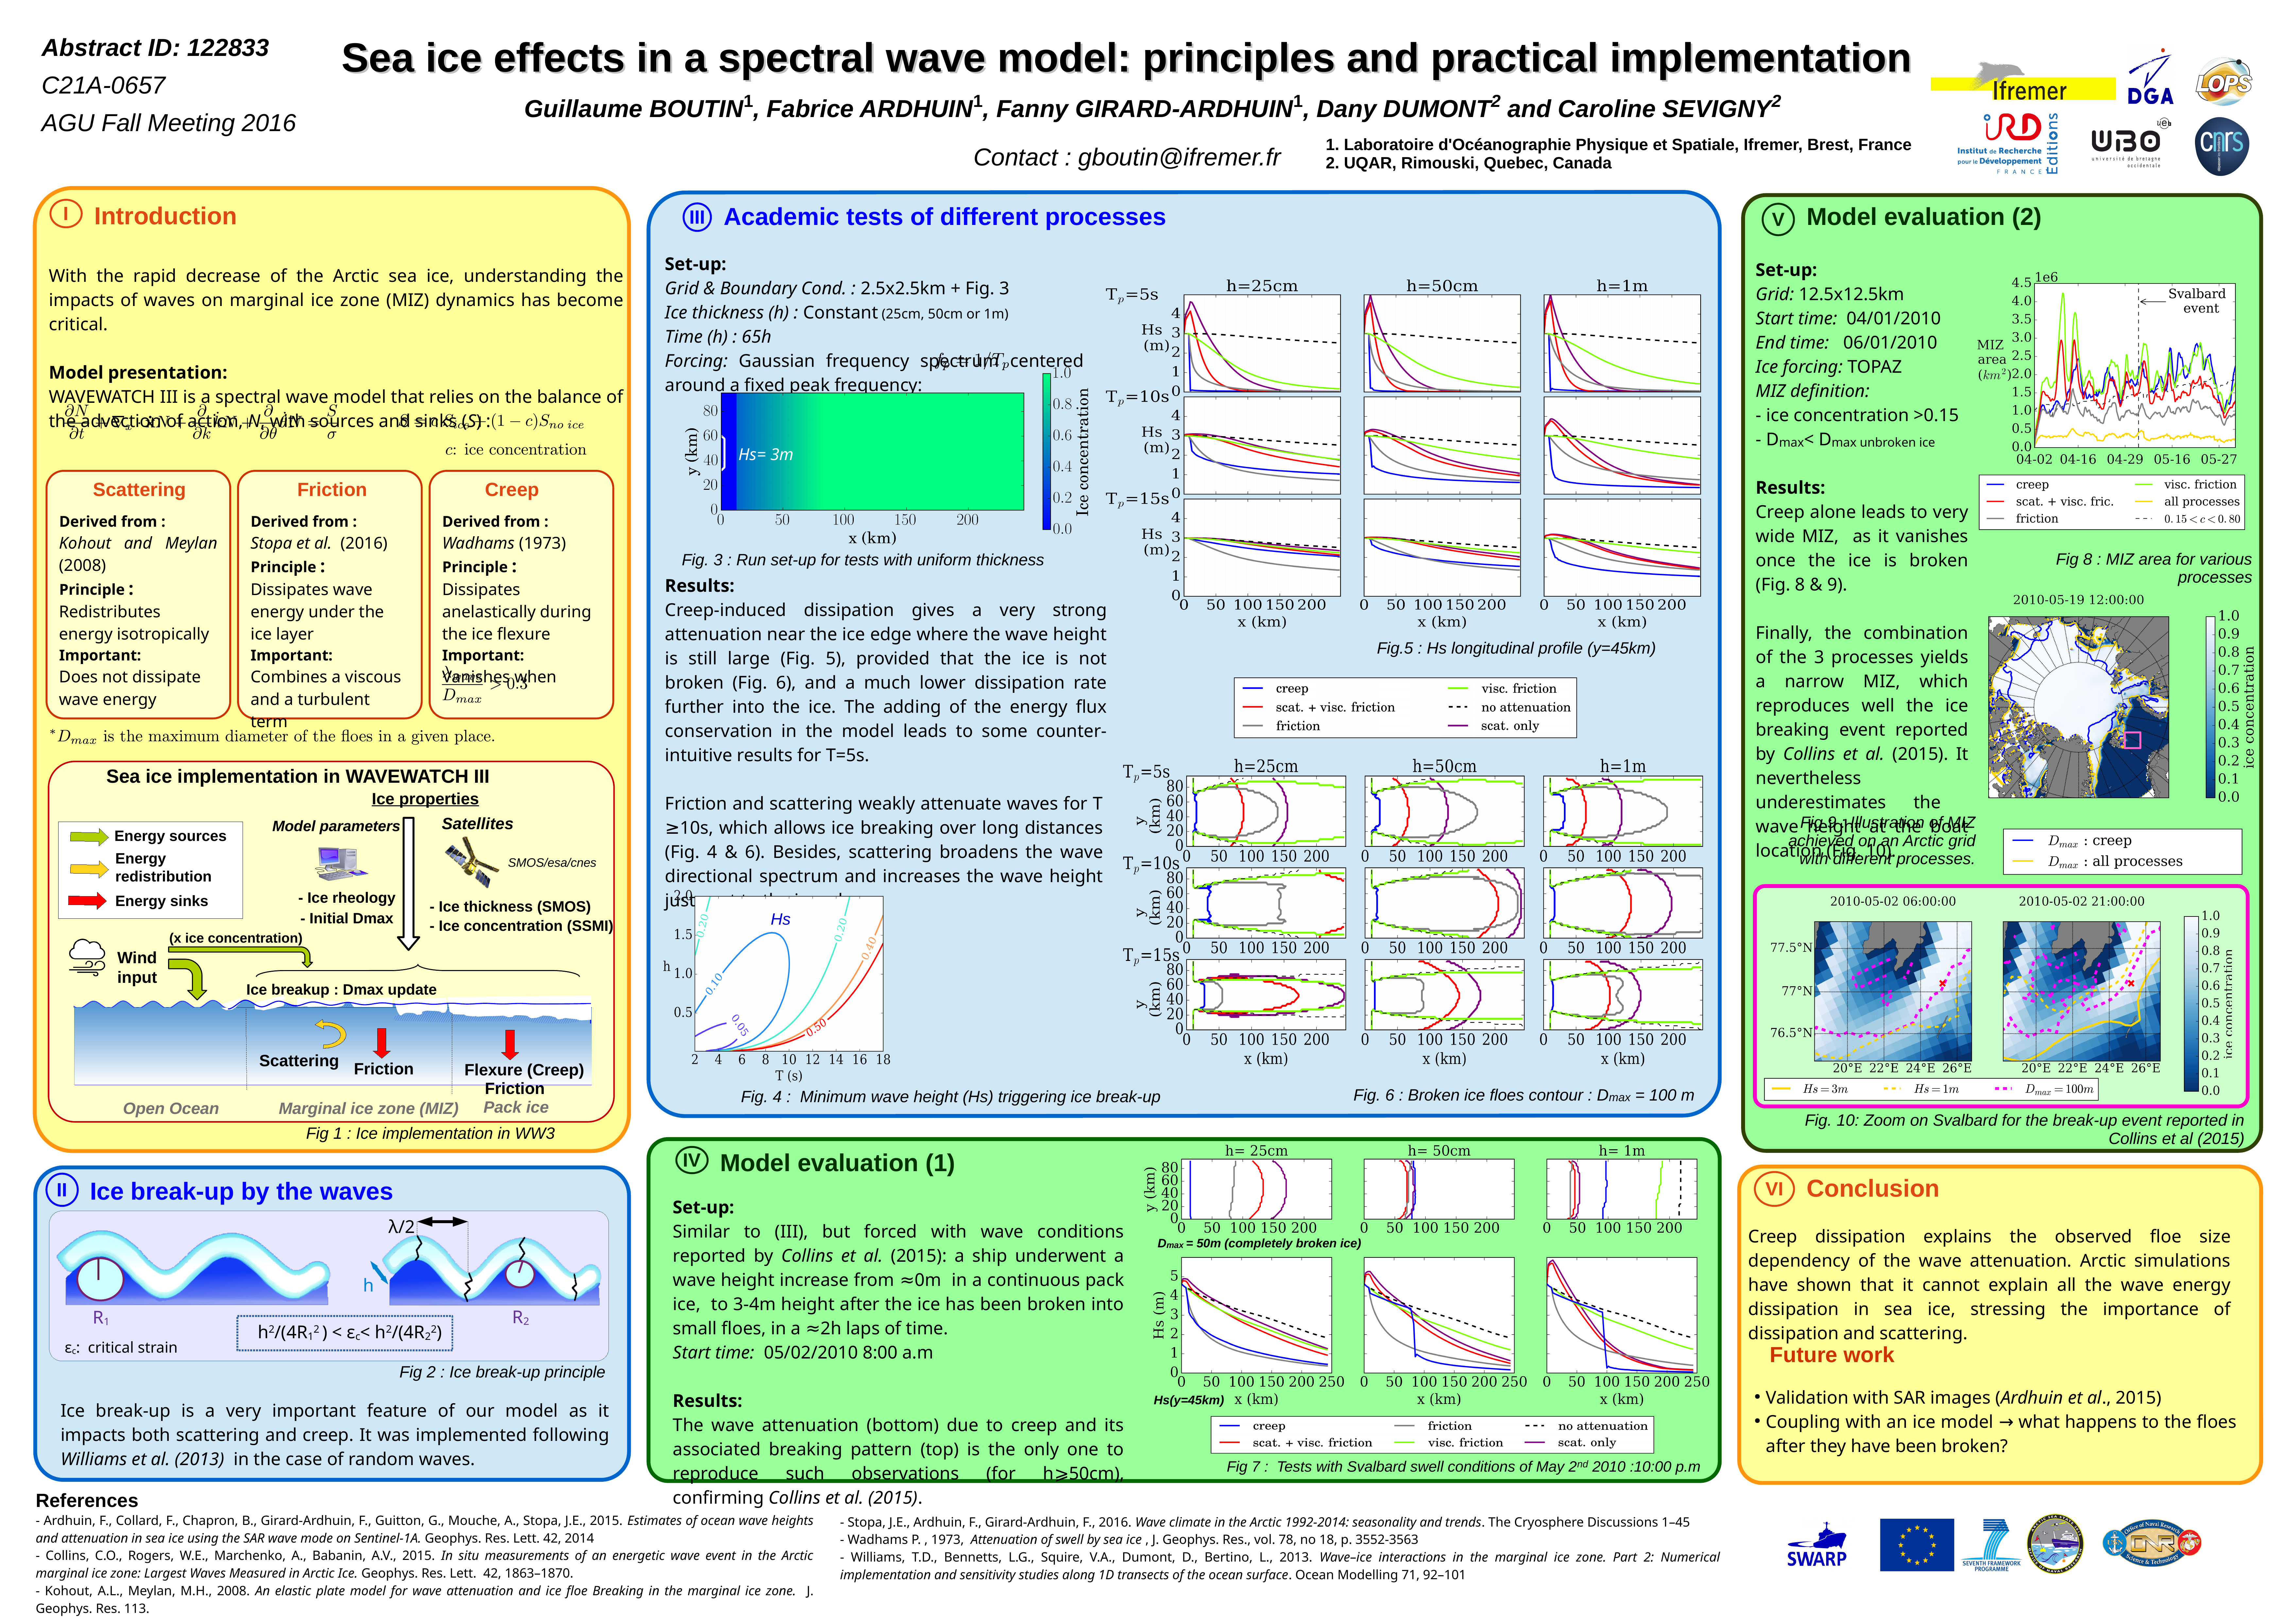

Sea ice effects in a spectral wave model: principles and practical implementation
Abstract ID: 122833
C21A-0657
AGU Fall Meeting 2016
Guillaume BOUTIN1, Fabrice ARDHUIN1, Fanny GIRARD-ARDHUIN1, Dany DUMONT2 and Caroline SEVIGNY2
1. Laboratoire d'Océanographie Physique et Spatiale, Ifremer, Brest, France
2. UQAR, Rimouski, Quebec, Canada
Contact : gboutin@ifremer.fr
With the rapid decrease of the Arctic sea ice, understanding the impacts of waves on marginal ice zone (MIZ) dynamics has become critical.
Model presentation:
WAVEWATCH III is a spectral wave model that relies on the balance of the advection of action, N, with sources and sinks (S) :
I
Introduction
Academic tests of different processes
Model evaluation (2)
III
V
Set-up:
Grid & Boundary Cond. : 2.5x2.5km + Fig. 3
Ice thickness (h) : Constant (25cm, 50cm or 1m)
Time (h) : 65h
Forcing: Gaussian frequency spectrum centered around a fixed peak frequency:
Results:
Creep-induced dissipation gives a very strong attenuation near the ice edge where the wave height is still large (Fig. 5), provided that the ice is not broken (Fig. 6), and a much lower dissipation rate further into the ice. The adding of the energy flux conservation in the model leads to some counter-intuitive results for T=5s.
Friction and scattering weakly attenuate waves for T ≥10s, which allows ice breaking over long distances (Fig. 4 & 6). Besides, scattering broadens the wave directional spectrum and increases the wave height just next to the ice edge.
Set-up:
Grid: 12.5x12.5km
Start time: 04/01/2010
End time: 06/01/2010
Ice forcing: TOPAZ
MIZ definition:
- ice concentration >0.15
- Dmax< Dmax unbroken ice
Results:
Creep alone leads to very wide MIZ, as it vanishes once the ice is broken (Fig. 8 & 9).
Finally, the combination of the 3 processes yields a narrow MIZ, which reproduces well the ice breaking event reported by Collins et al. (2015). It nevertheless underestimates the wave height at the boat location (Fig. 10).
Hs= 3m
Scattering
Friction
Creep
Derived from :
Kohout and Meylan (2008)
Principle :
Redistributes energy isotropically
Important:
Does not dissipate wave energy
Derived from :
Stopa et al. (2016)
Principle :
Dissipates wave energy under the ice layer
Important:
Combines a viscous and a turbulent term
Derived from :
Wadhams (1973)
Principle :
Dissipates anelastically during the ice flexure
Important:
Vanishes when
Fig 8 : MIZ area for various processes
Fig. 3 : Run set-up for tests with uniform thickness
Fig.5 : Hs longitudinal profile (y=45km)
Sea ice implementation in WAVEWATCH III
Ice properties
Satellites
Model parameters
Energy sources
Energy redistribution
SMOS/esa/cnes
- Ice rheology
Energy sinks
- Ice thickness (SMOS)
- Initial Dmax
- Ice concentration (SSMI)
(x ice concentration)
Wind input
Ice breakup : Dmax update
Scattering
Friction
Flexure (Creep)
Friction
Pack ice
Open Ocean
Marginal ice zone (MIZ)
Fig 9 : Illustration of MIZ achieved on an Arctic grid with different processes.
Hs
Fig. 6 : Broken ice floes contour : Dmax = 100 m
Fig. 4 : Minimum wave height (Hs) triggering ice break-up
Fig. 10: Zoom on Svalbard for the break-up event reported in Collins et al (2015)
Fig 1 : Ice implementation in WW3
 Model evaluation (1)
IV
VI
Conclusion
II
Ice break-up by the waves
Set-up:
Similar to (III), but forced with wave conditions reported by Collins et al. (2015): a ship underwent a wave height increase from ≈0m in a continuous pack ice, to 3-4m height after the ice has been broken into small floes, in a ≈2h laps of time.
Start time: 05/02/2010 8:00 a.m
Results:
The wave attenuation (bottom) due to creep and its associated breaking pattern (top) is the only one to reproduce such observations (for h⩾50cm), confirming Collins et al. (2015).
Creep dissipation explains the observed floe size dependency of the wave attenuation. Arctic simulations have shown that it cannot explain all the wave energy dissipation in sea ice, stressing the importance of dissipation and scattering.
λ/2
Dmax = 50m (completely broken ice)
h
R2
R1
h2/(4R12 ) < εc< h2/(4R22)
εc: critical strain
Future work
Fig 2 : Ice break-up principle
Validation with SAR images (Ardhuin et al., 2015)
Coupling with an ice model → what happens to the floes after they have been broken?
Hs(y=45km)
Ice break-up is a very important feature of our model as it impacts both scattering and creep. It was implemented following Williams et al. (2013) in the case of random waves.
Fig 7 : Tests with Svalbard swell conditions of May 2nd 2010 :10:00 p.m
References
- Stopa, J.E., Ardhuin, F., Girard-Ardhuin, F., 2016. Wave climate in the Arctic 1992-2014: seasonality and trends. The Cryosphere Discussions 1–45
- Wadhams P. , 1973, Attenuation of swell by sea ice , J. Geophys. Res., vol. 78, no 18, p. 3552‑3563
- Williams, T.D., Bennetts, L.G., Squire, V.A., Dumont, D., Bertino, L., 2013. Wave–ice interactions in the marginal ice zone. Part 2: Numerical implementation and sensitivity studies along 1D transects of the ocean surface. Ocean Modelling 71, 92–101
- Ardhuin, F., Collard, F., Chapron, B., Girard-Ardhuin, F., Guitton, G., Mouche, A., Stopa, J.E., 2015. Estimates of ocean wave heights and attenuation in sea ice using the SAR wave mode on Sentinel-1A. Geophys. Res. Lett. 42, 2014
- Collins, C.O., Rogers, W.E., Marchenko, A., Babanin, A.V., 2015. In situ measurements of an energetic wave event in the Arctic marginal ice zone: Largest Waves Measured in Arctic Ice. Geophys. Res. Lett. 42, 1863–1870.
- Kohout, A.L., Meylan, M.H., 2008. An elastic plate model for wave attenuation and ice floe Breaking in the marginal ice zone. J. Geophys. Res. 113.